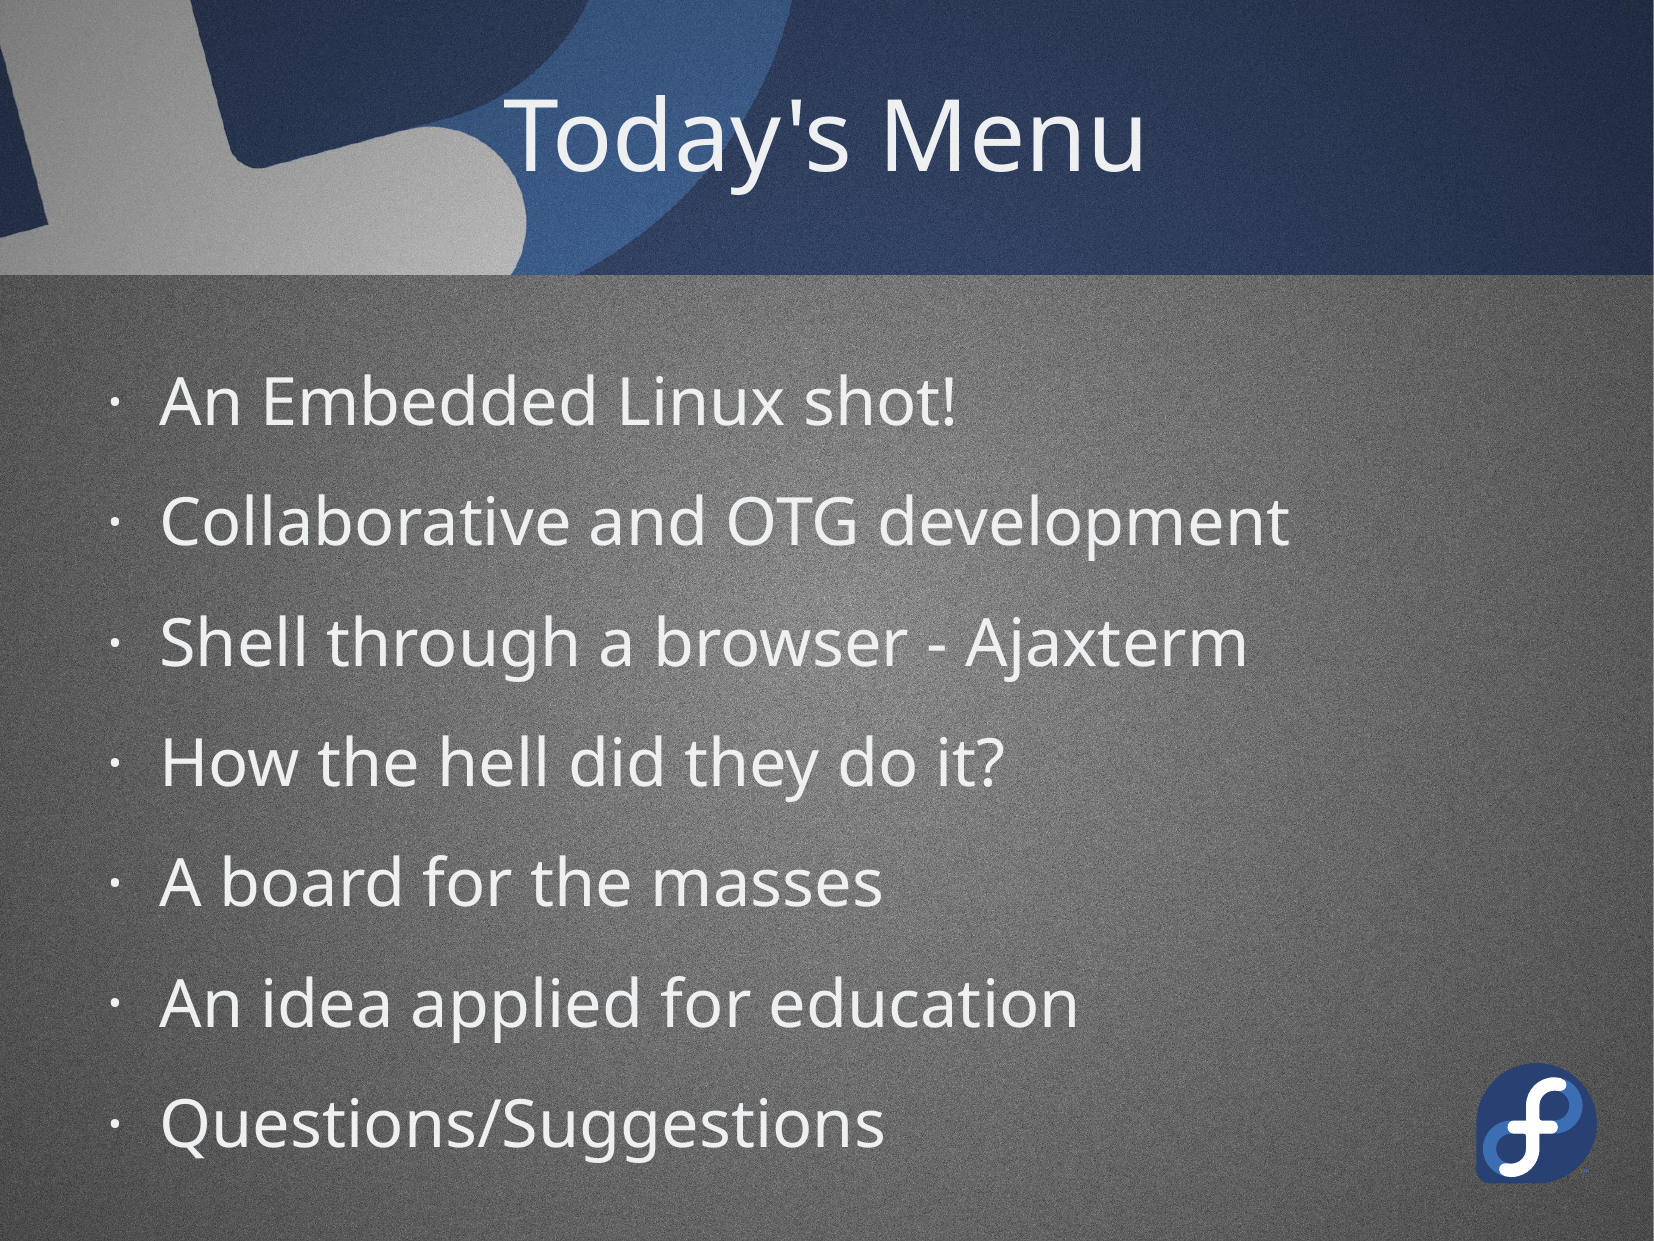

# Today's Menu
An Embedded Linux shot!
Collaborative and OTG development
Shell through a browser - Ajaxterm
How the hell did they do it?
A board for the masses
An idea applied for education
Questions/Suggestions